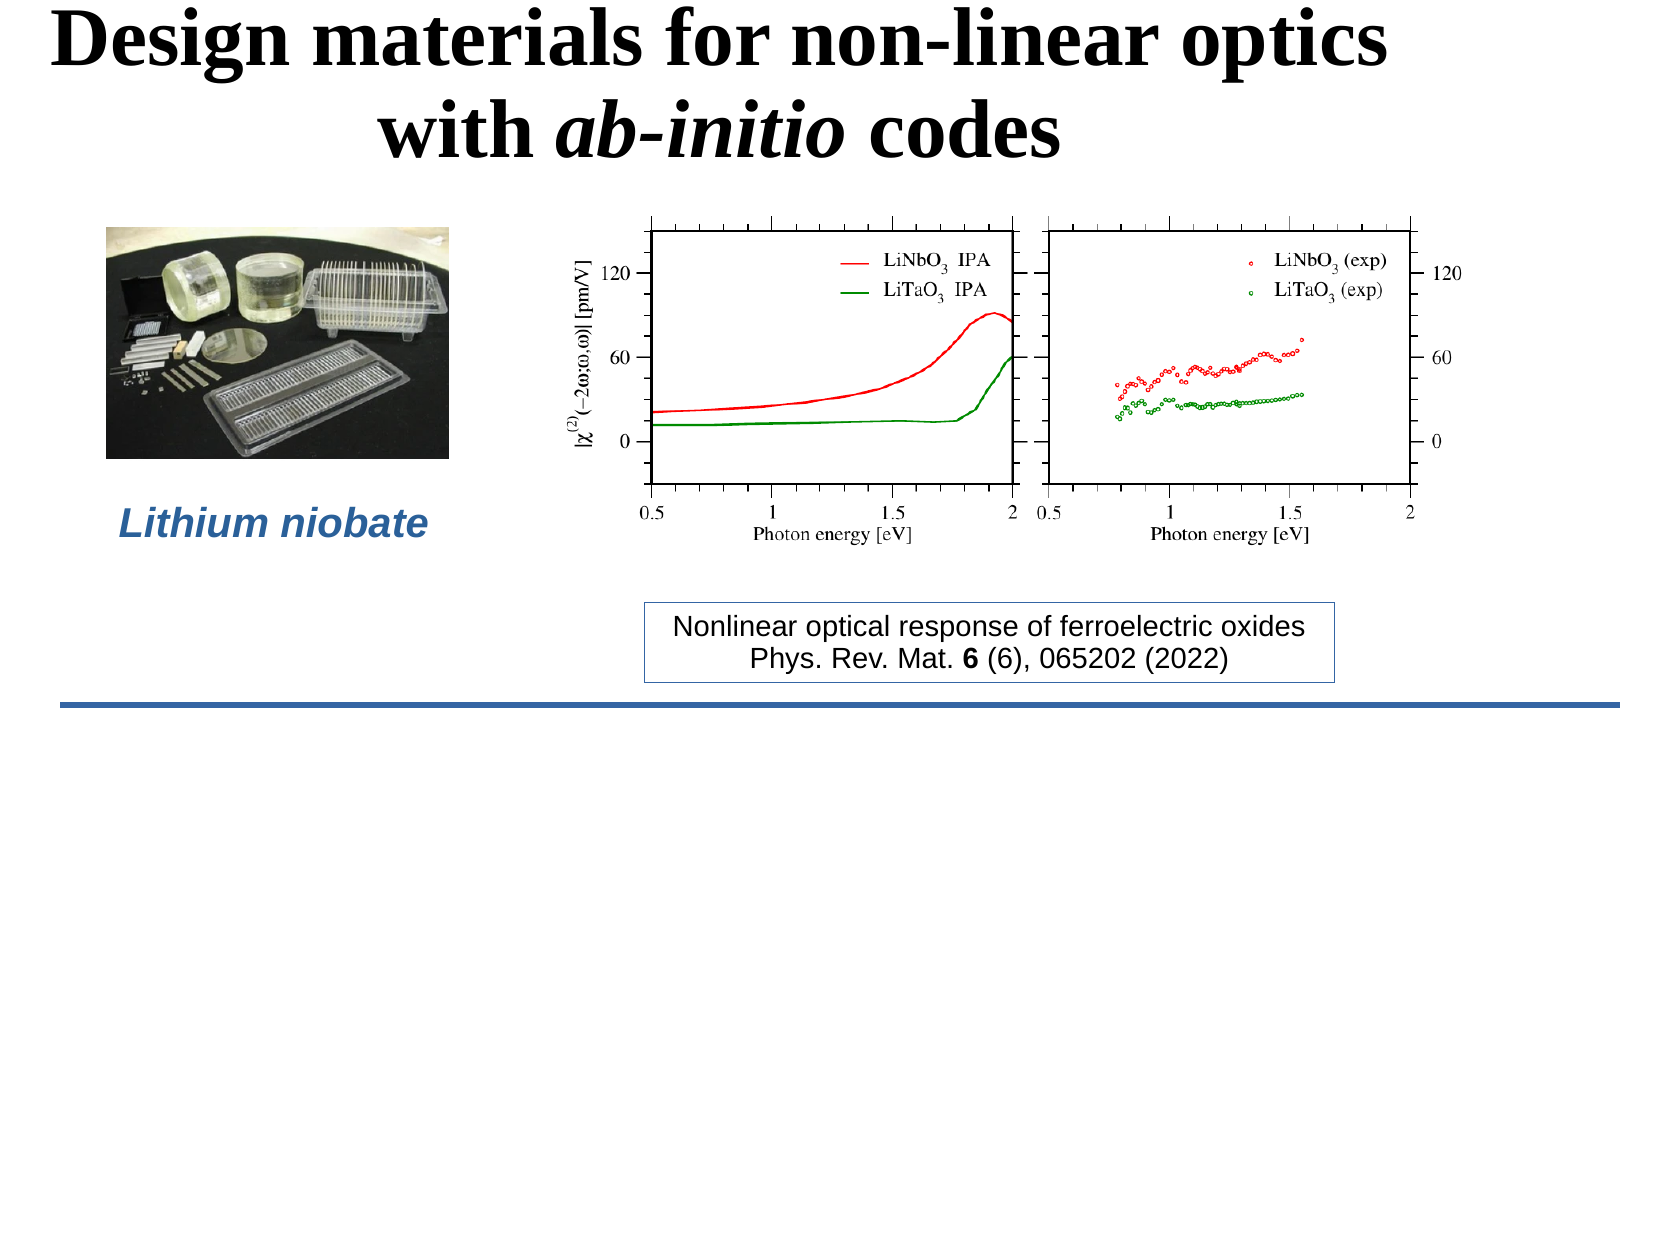

# Design materials for non-linear optics with ab-initio codes
Lithium niobate
Nonlinear optical response of ferroelectric oxides
Phys. Rev. Mat. 6 (6), 065202 (2022)